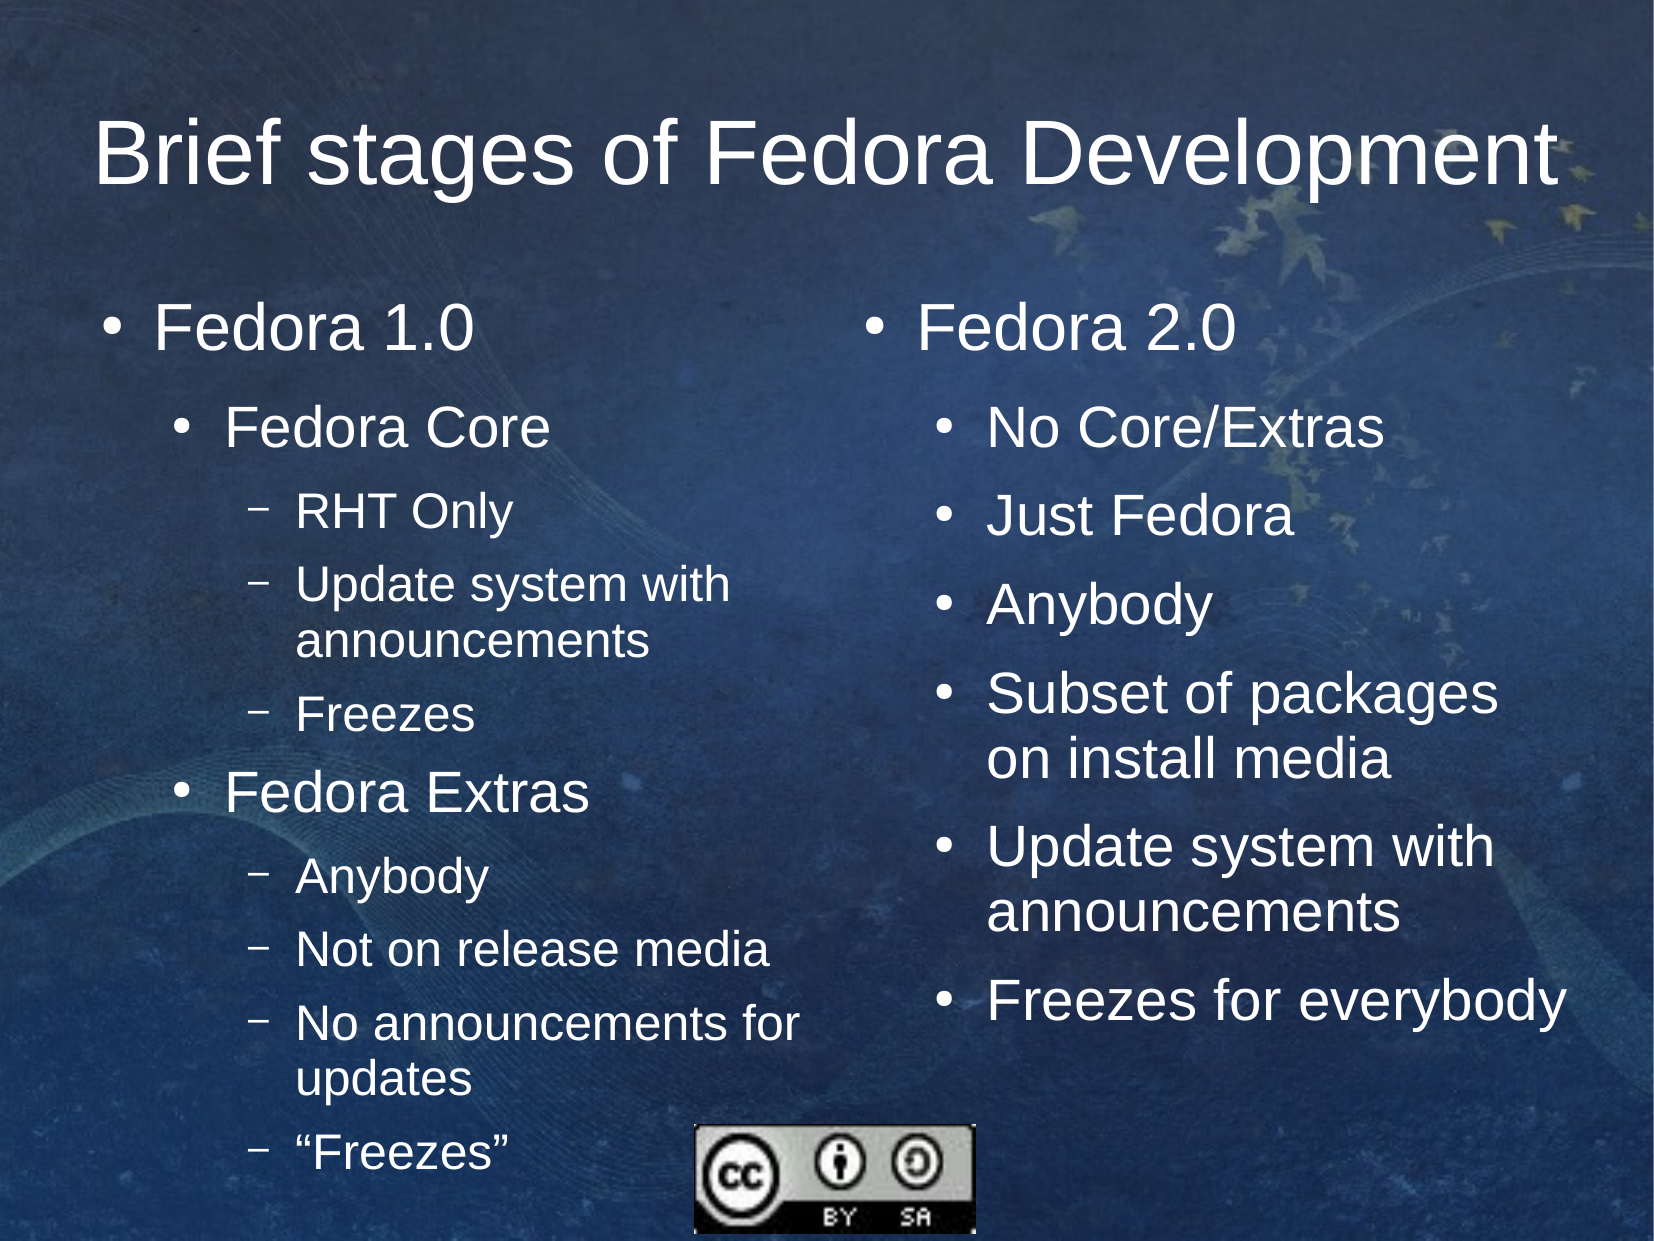

# Brief stages of Fedora Development
Fedora 1.0
Fedora Core
RHT Only
Update system with announcements
Freezes
Fedora Extras
Anybody
Not on release media
No announcements for updates
“Freezes”
Fedora 2.0
No Core/Extras
Just Fedora
Anybody
Subset of packages on install media
Update system with announcements
Freezes for everybody